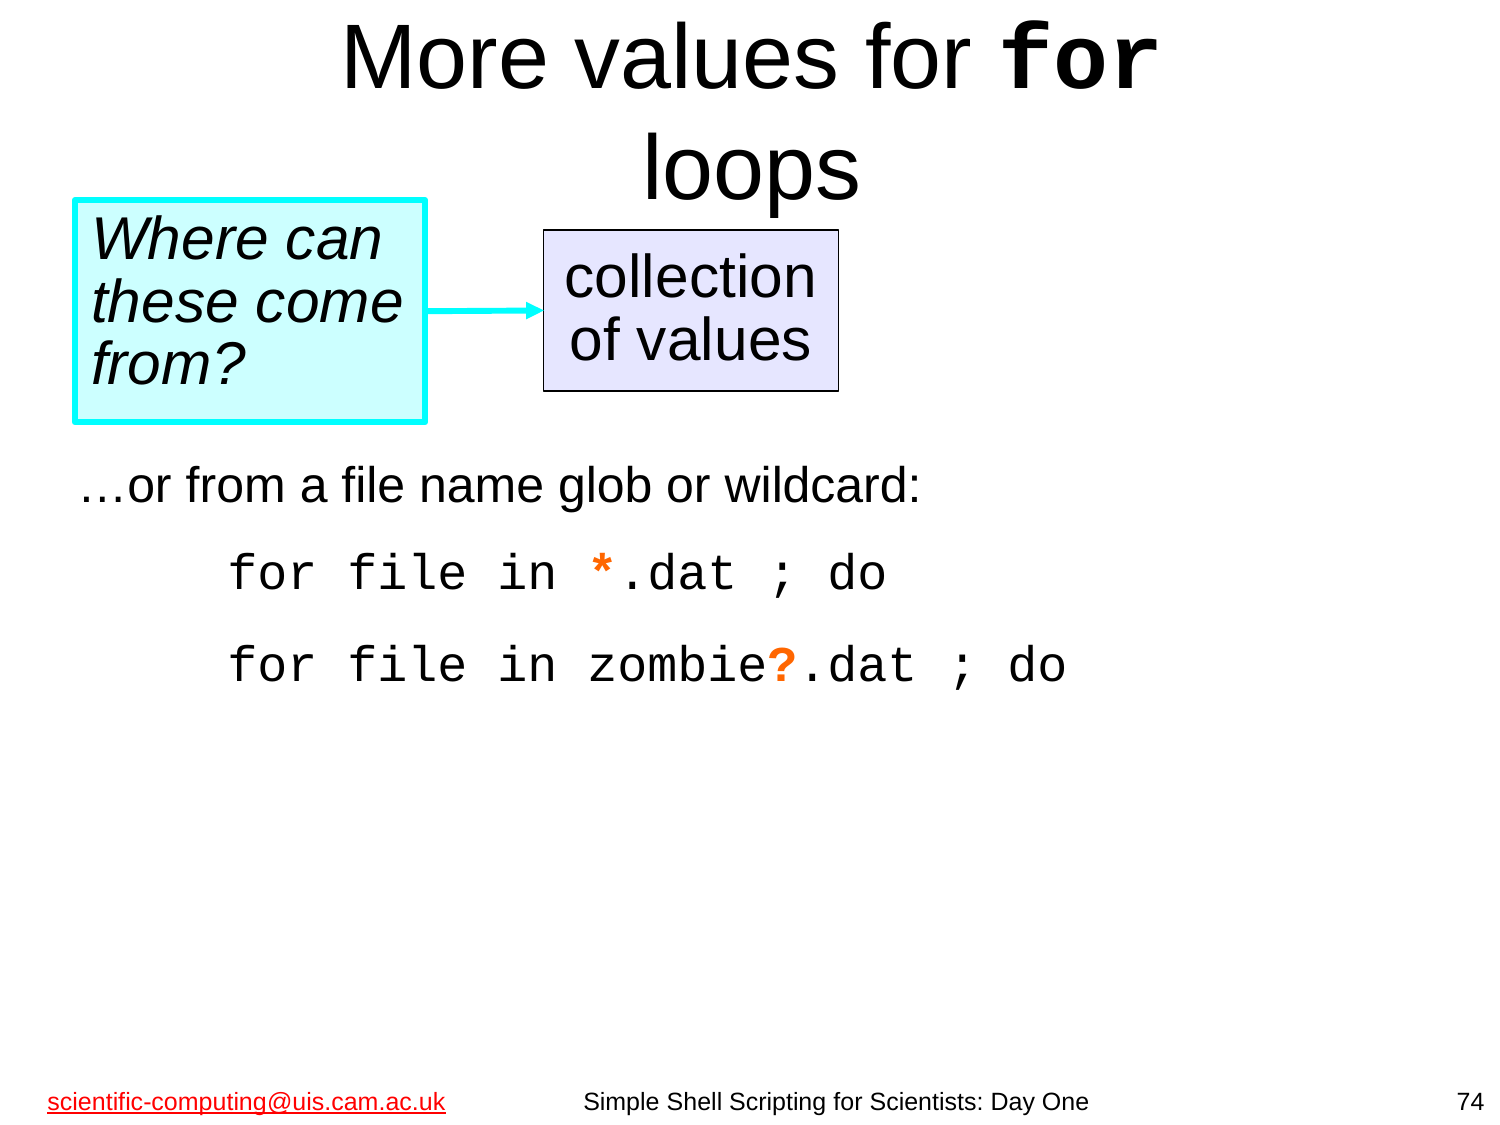

# More values for for loops
Where can
these come
from?
collection
of values
…or from a file name glob or wildcard:
	for file in *.dat ; do
	for file in zombie?.dat ; do
Python for absolute beginners
74